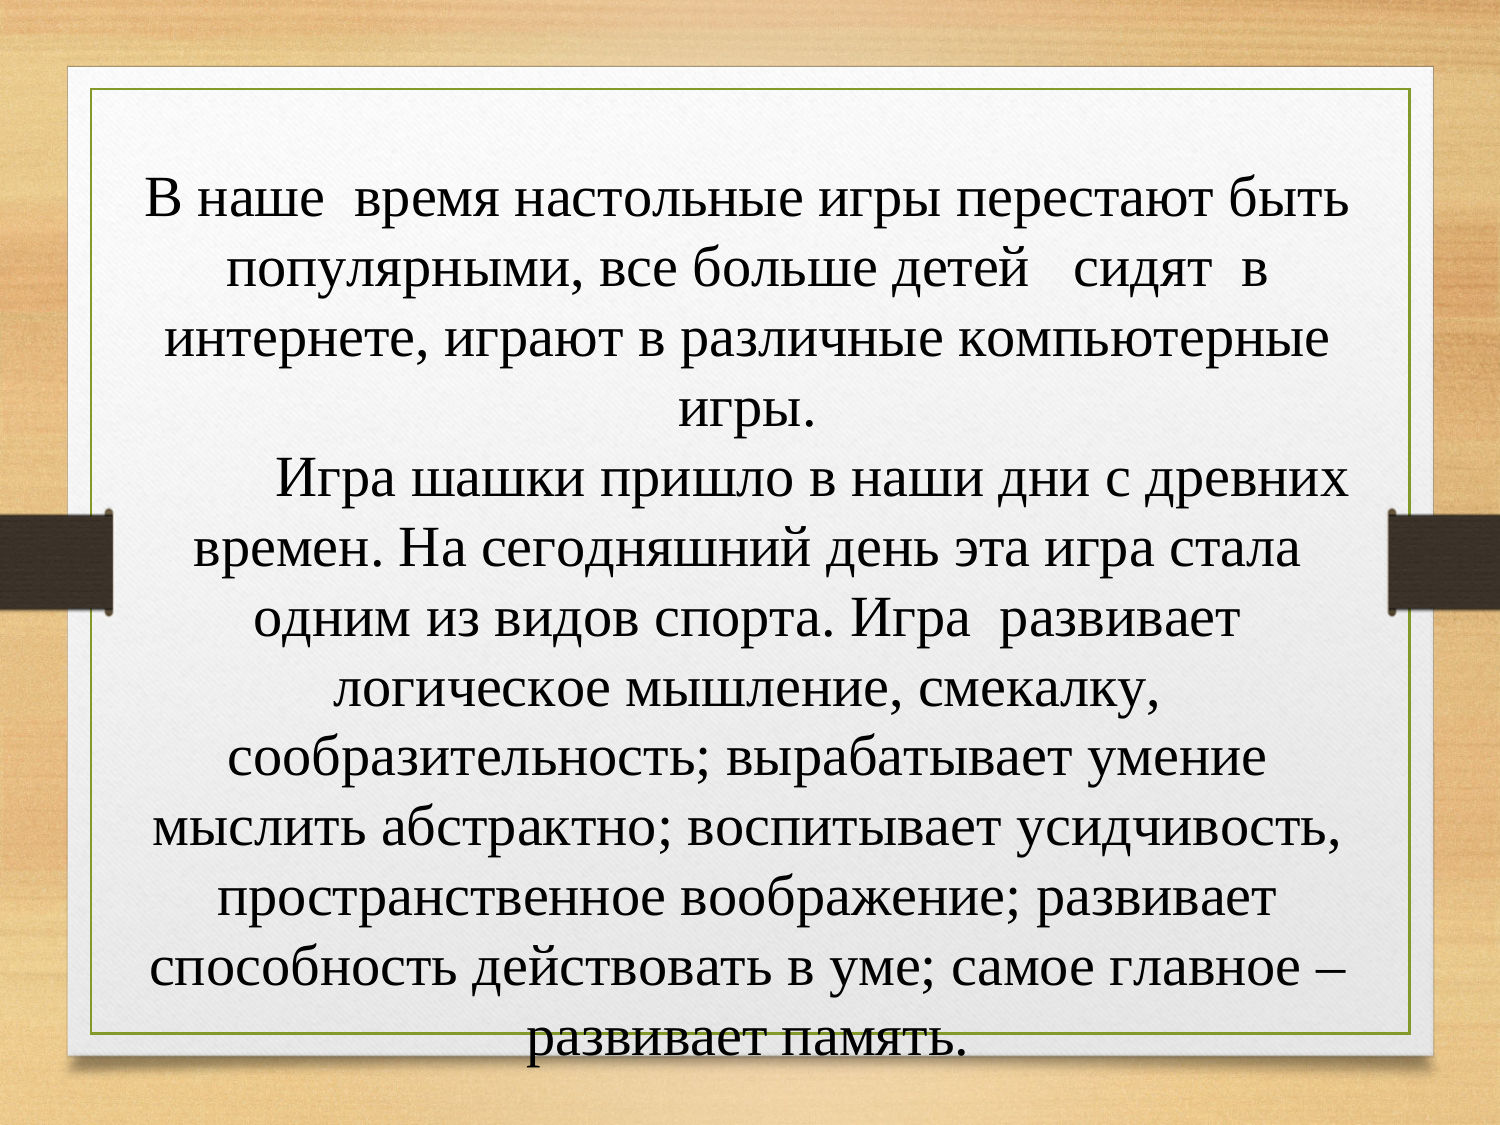

# В наше время настольные игры перестают быть популярными, все больше детей сидят в интернете, играют в различные компьютерные игры. Игра шашки пришло в наши дни с древних времен. На сегодняшний день эта игра стала одним из видов спорта. Игра развивает логическое мышление, смекалку, сообразительность; вырабатывает умение мыслить абстрактно; воспитывает усидчивость, пространственное воображение; развивает способность действовать в уме; самое главное – развивает память.